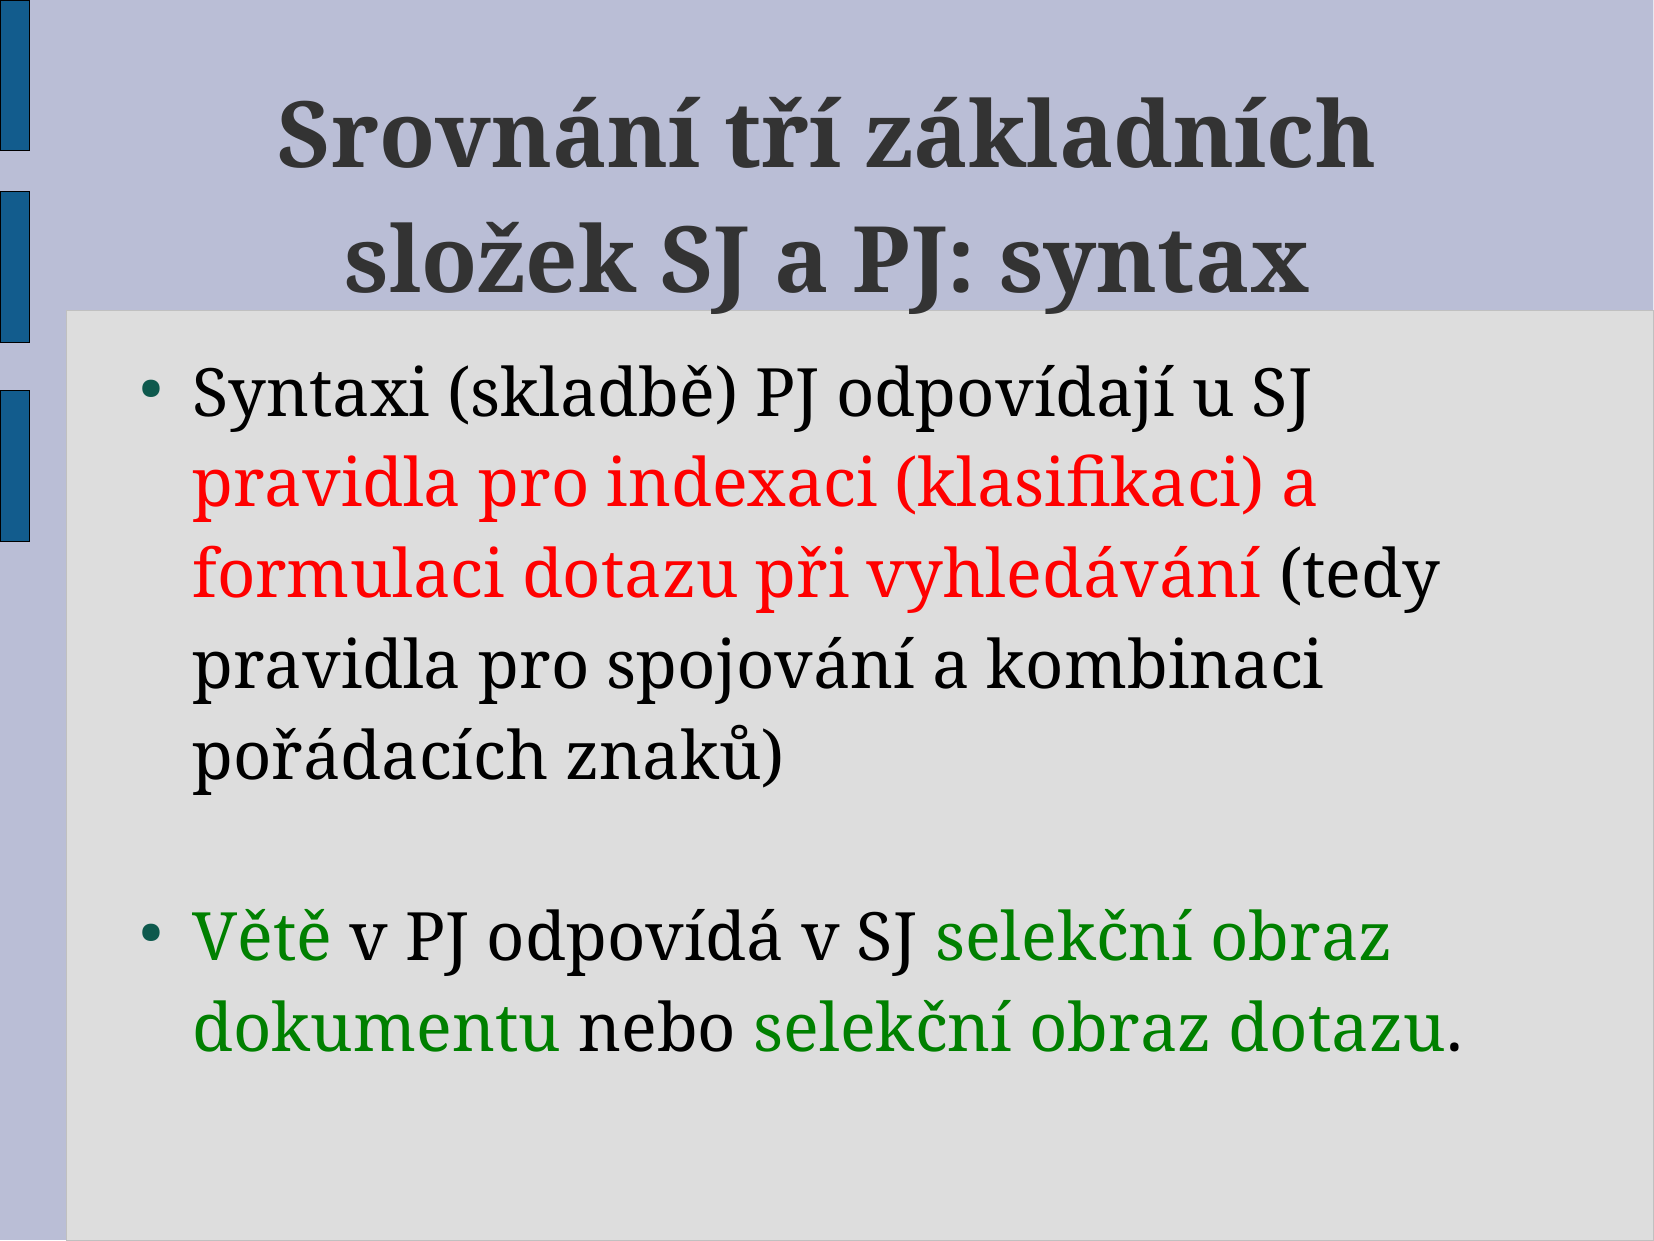

# Srovnání tří základních složek SJ a PJ: syntax
Syntaxi (skladbě) PJ odpovídají u SJ pravidla pro indexaci (klasifikaci) a formulaci dotazu při vyhledávání (tedy pravidla pro spojování a kombinaci pořádacích znaků)
Větě v PJ odpovídá v SJ selekční obraz dokumentu nebo selekční obraz dotazu.